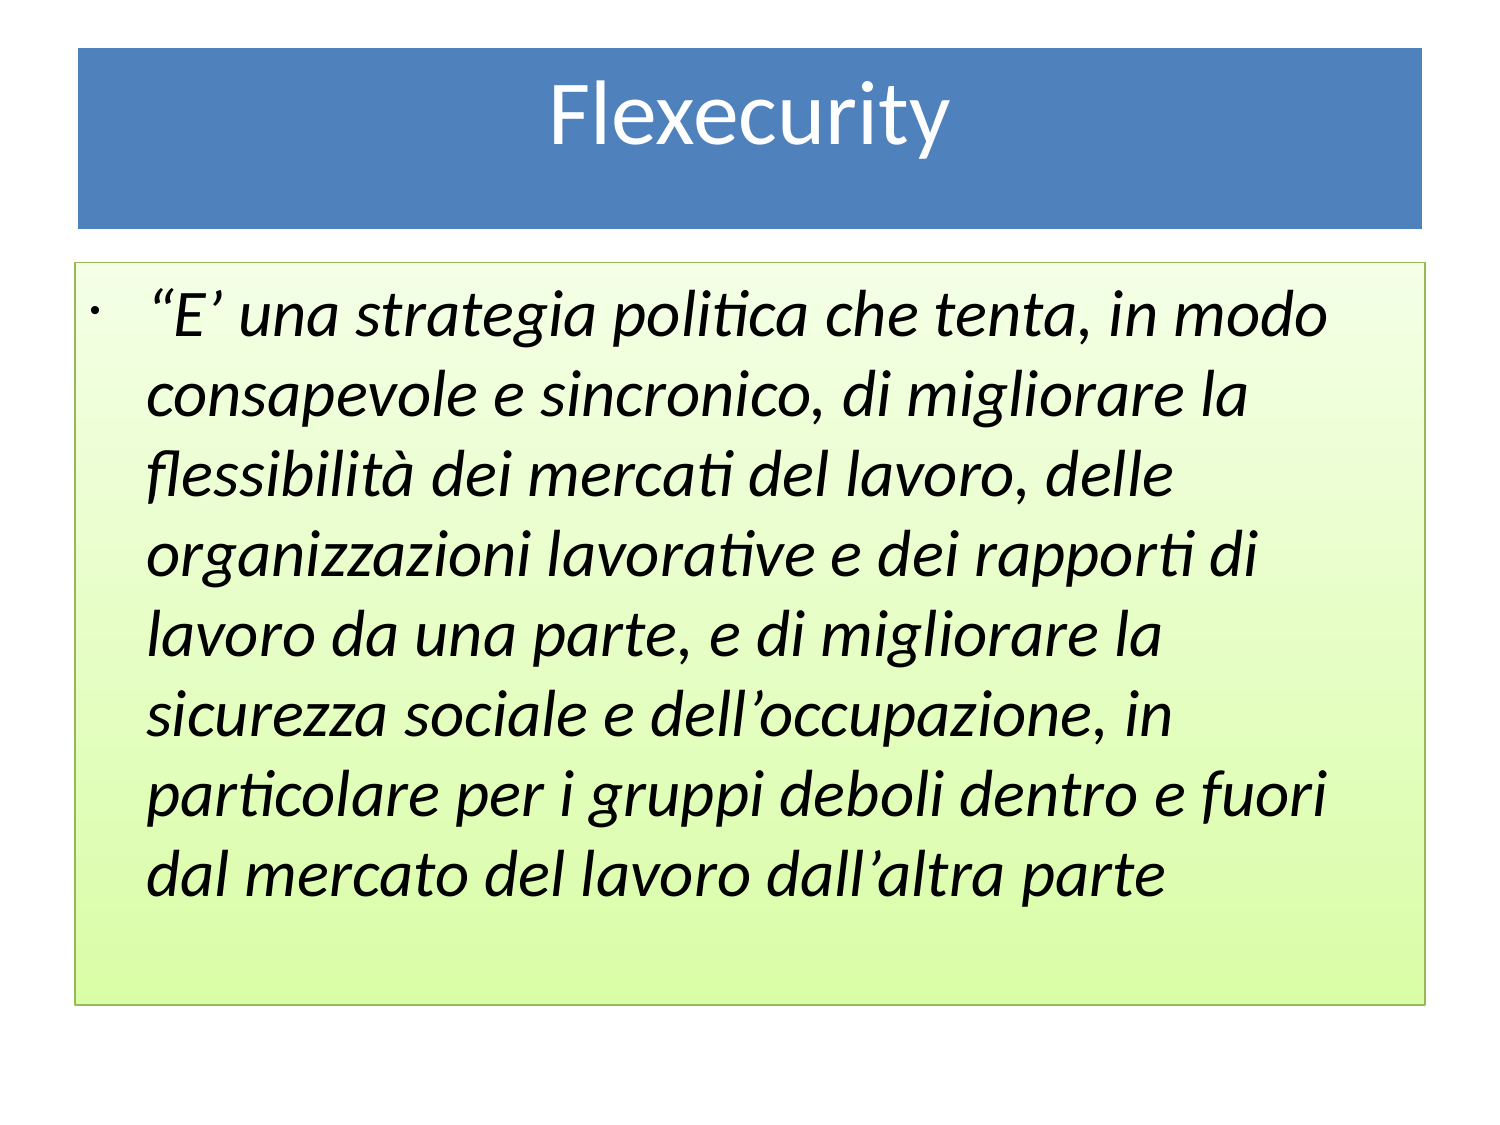

# Flexecurity
“E’ una strategia politica che tenta, in modo consapevole e sincronico, di migliorare la flessibilità dei mercati del lavoro, delle organizzazioni lavorative e dei rapporti di lavoro da una parte, e di migliorare la sicurezza sociale e dell’occupazione, in particolare per i gruppi deboli dentro e fuori dal mercato del lavoro dall’altra parte